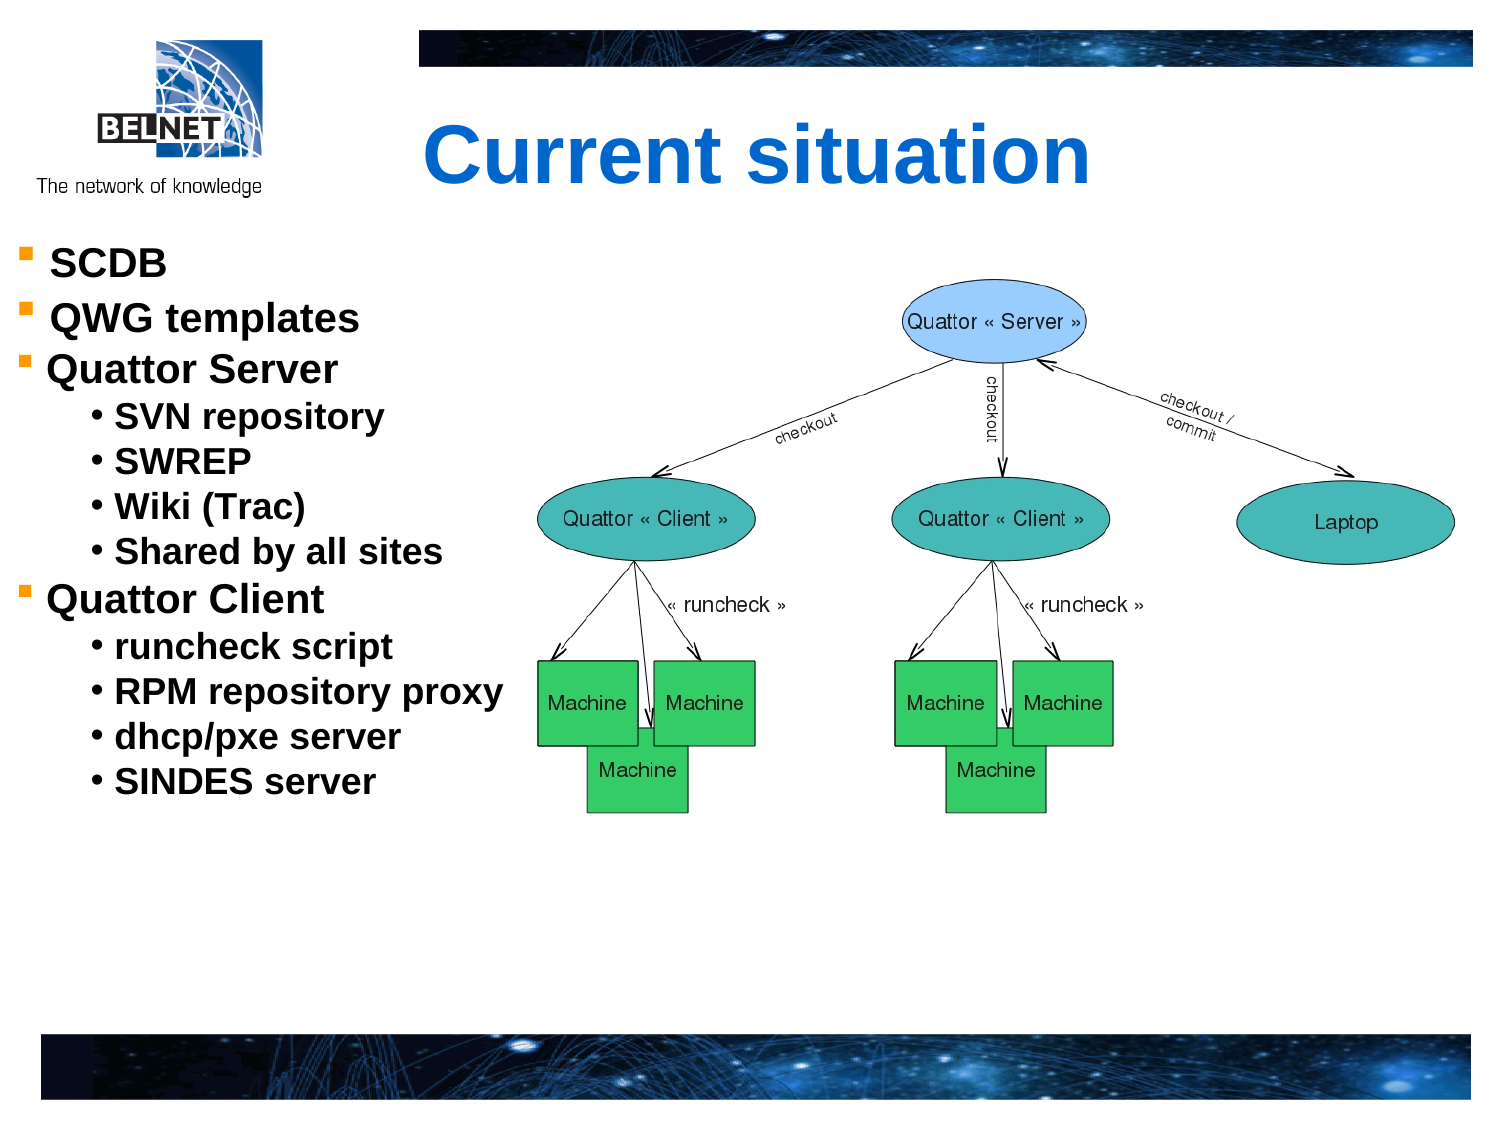

Current situation
 SCDB
 QWG templates
 Quattor Server
 SVN repository
 SWREP
 Wiki (Trac)
 Shared by all sites
 Quattor Client
 runcheck script
 RPM repository proxy
 dhcp/pxe server
 SINDES server